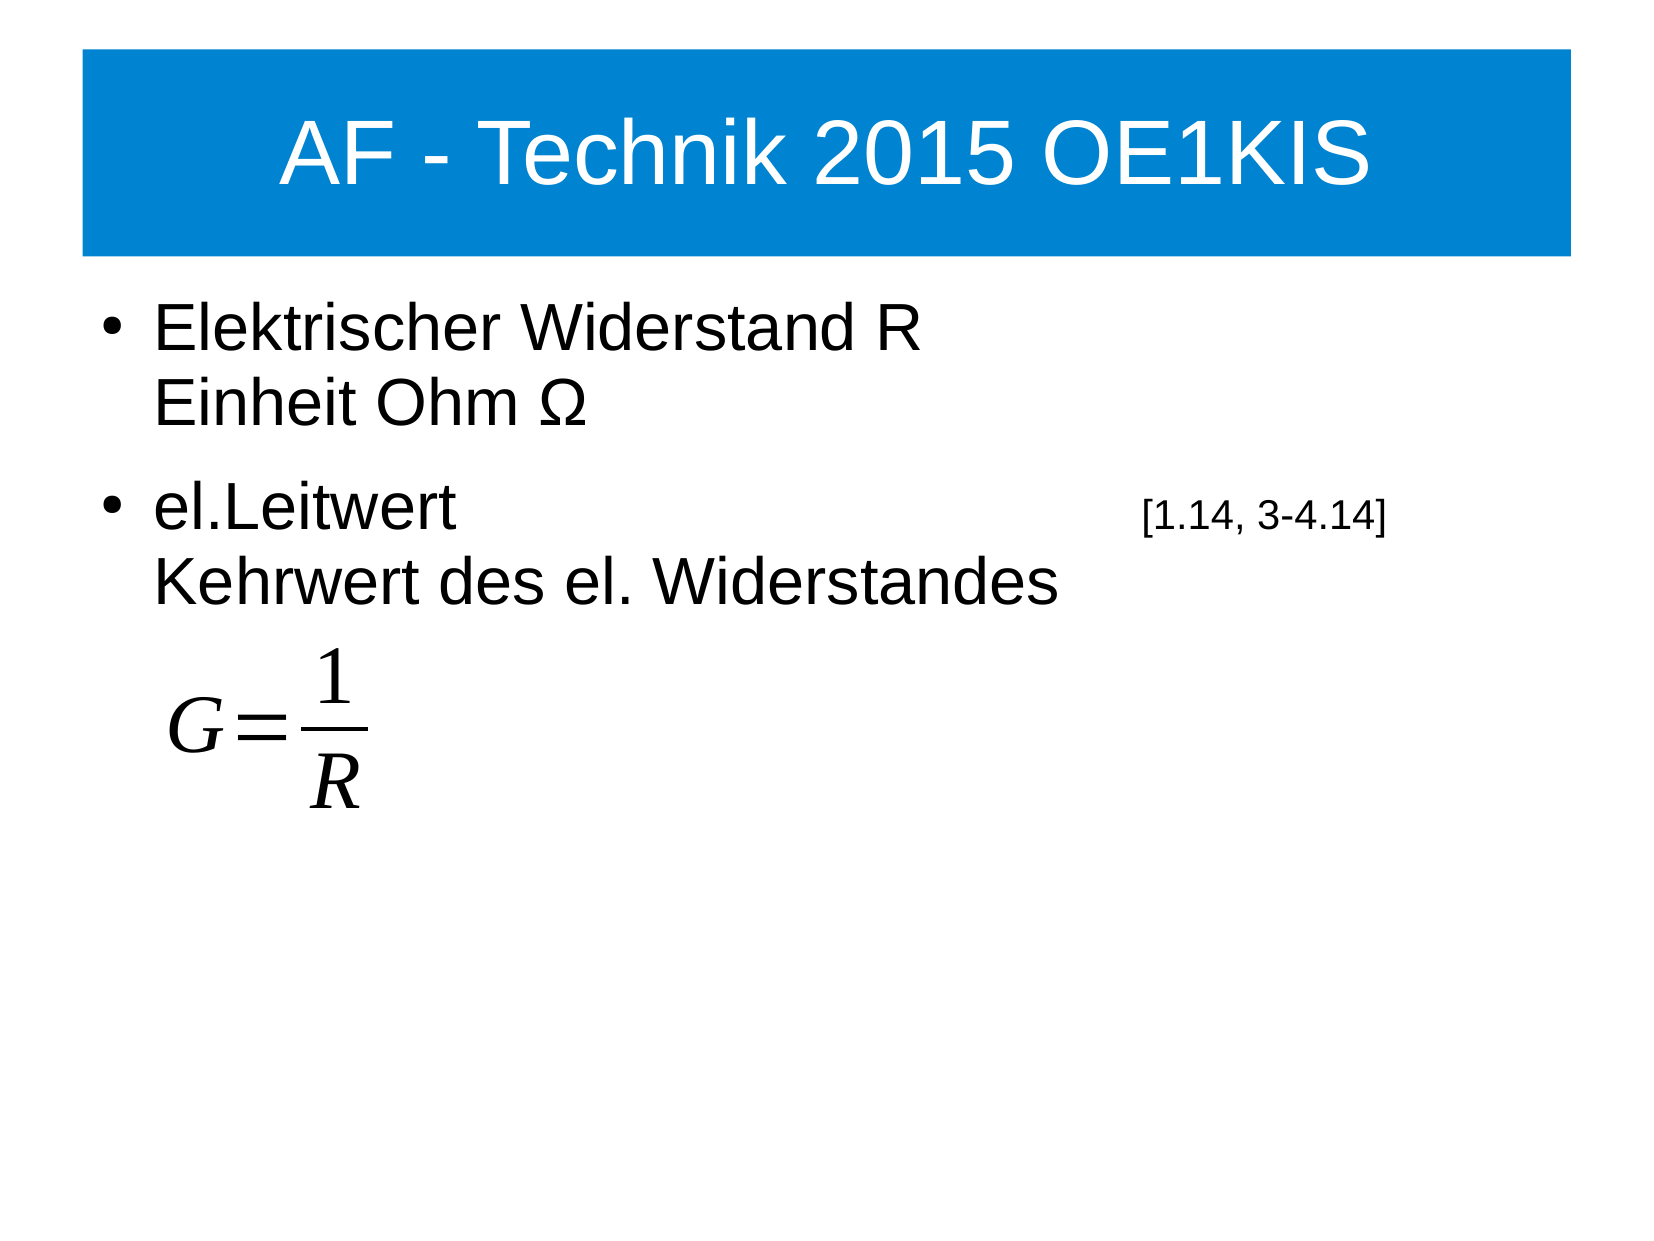

#
AF - Technik 2015 OE1KIS
Elektrischer Widerstand R
Einheit Ohm Ω
el.Leitwert [1.14, 3-4.14]
Kehrwert des el. Widerstandes